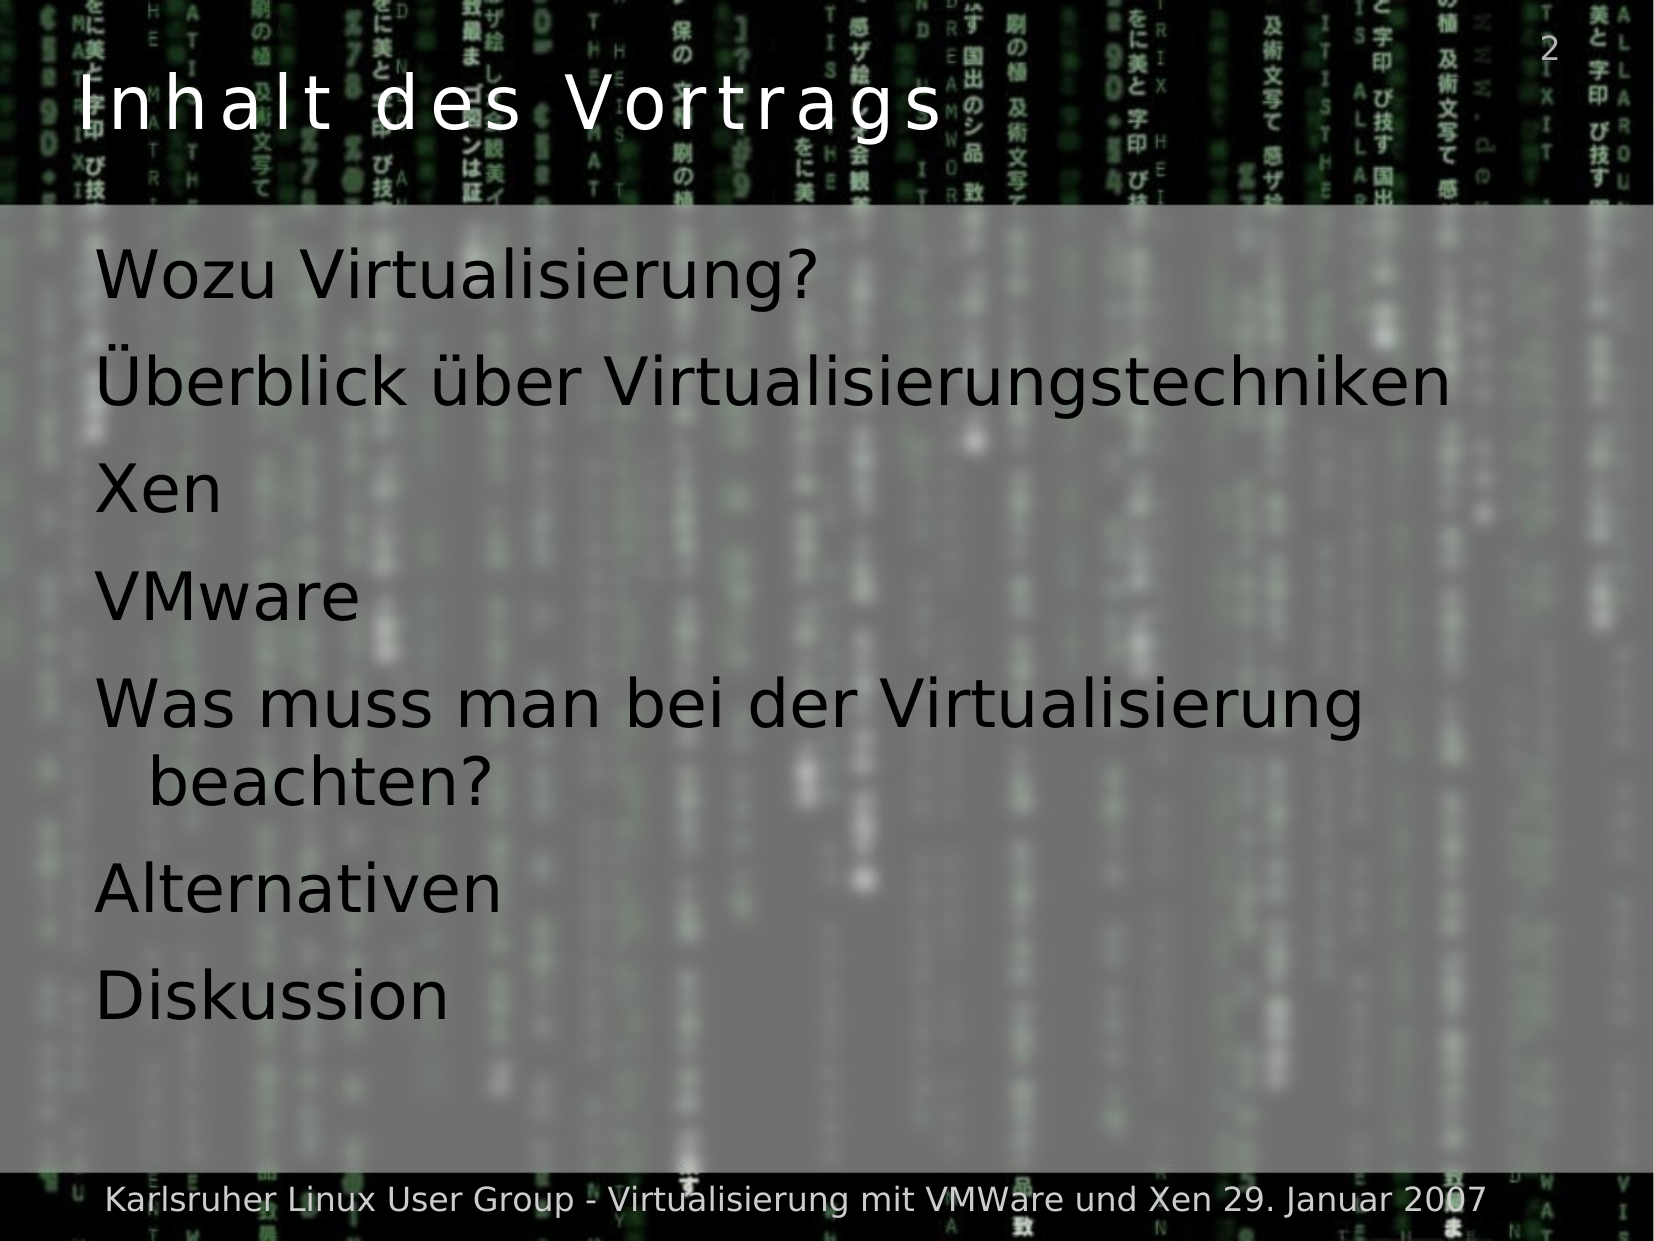

2
Inhalt des Vortrags
# Wozu Virtualisierung?
Überblick über Virtualisierungstechniken
Xen
VMware
Was muss man bei der Virtualisierung beachten?
Alternativen
Diskussion